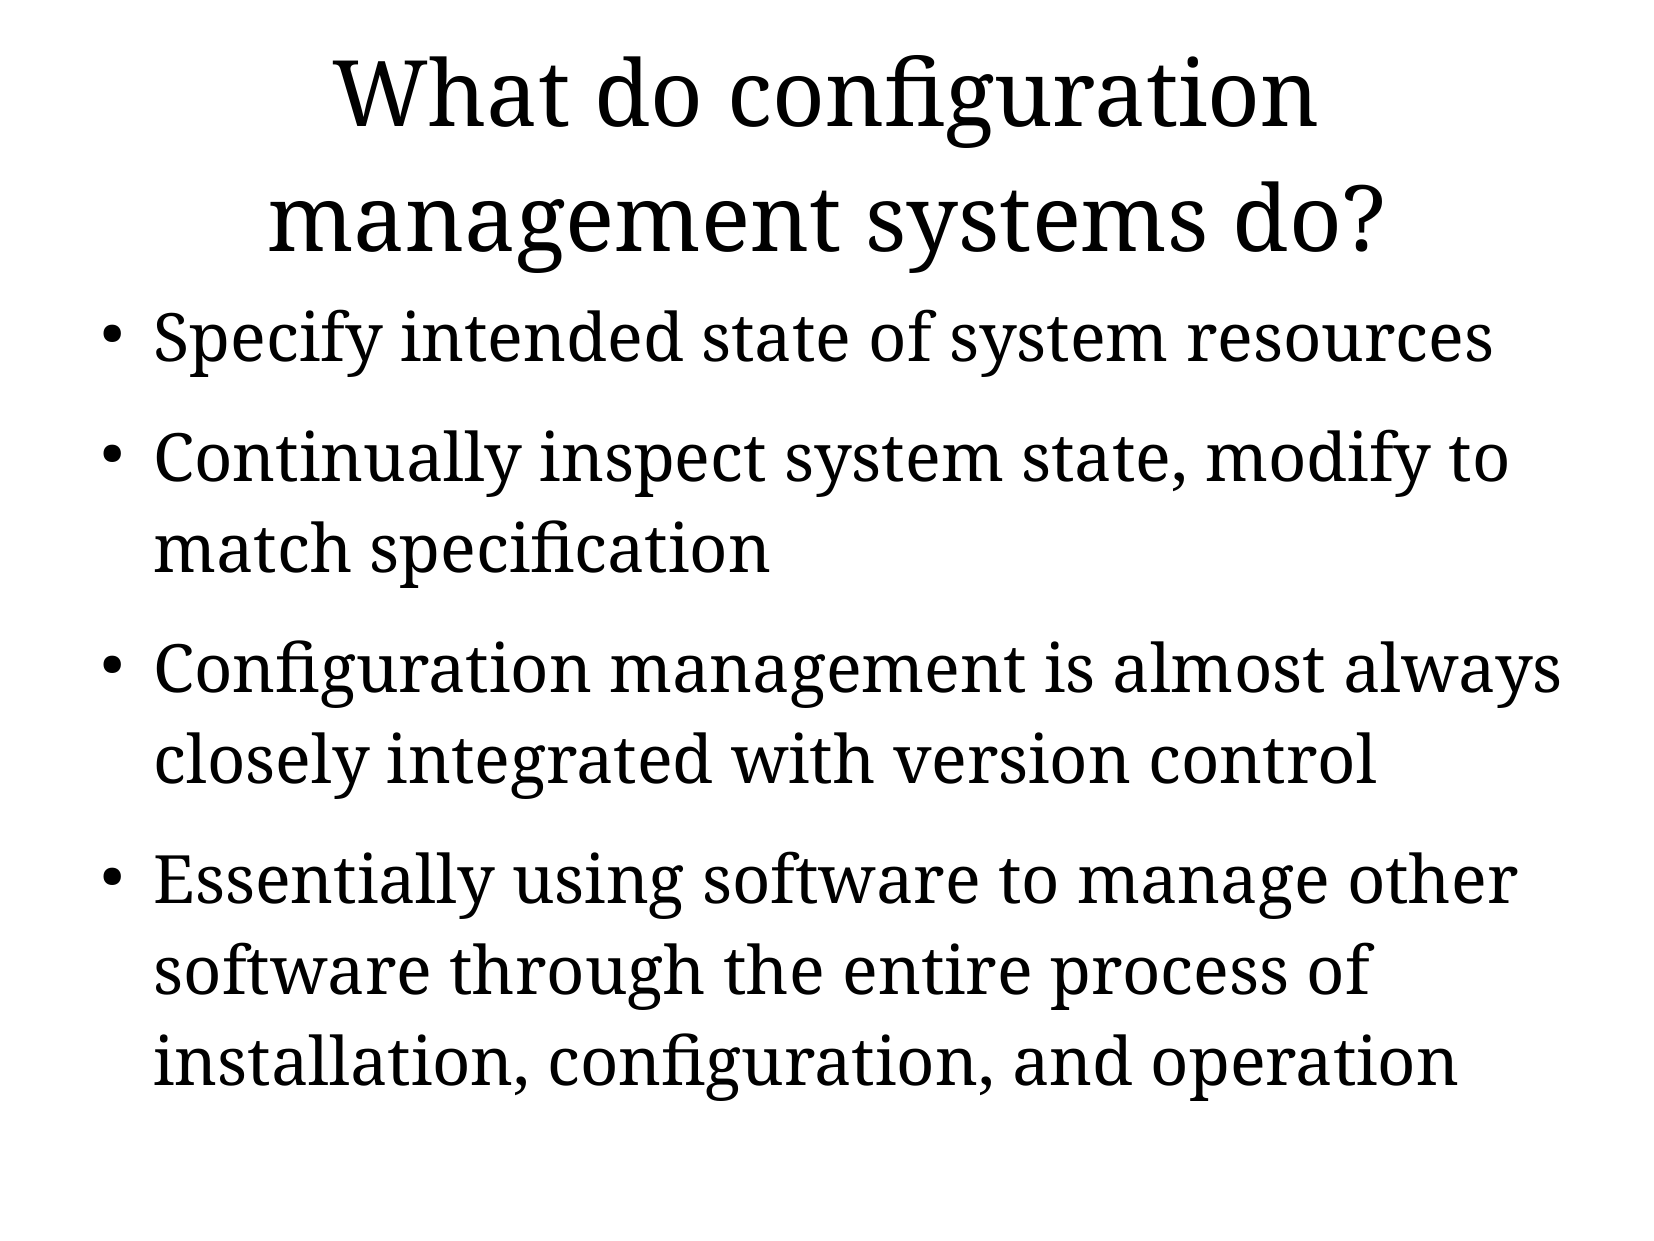

# What do configuration management systems do?
Specify intended state of system resources
Continually inspect system state, modify to match specification
Configuration management is almost always closely integrated with version control
Essentially using software to manage other software through the entire process of installation, configuration, and operation